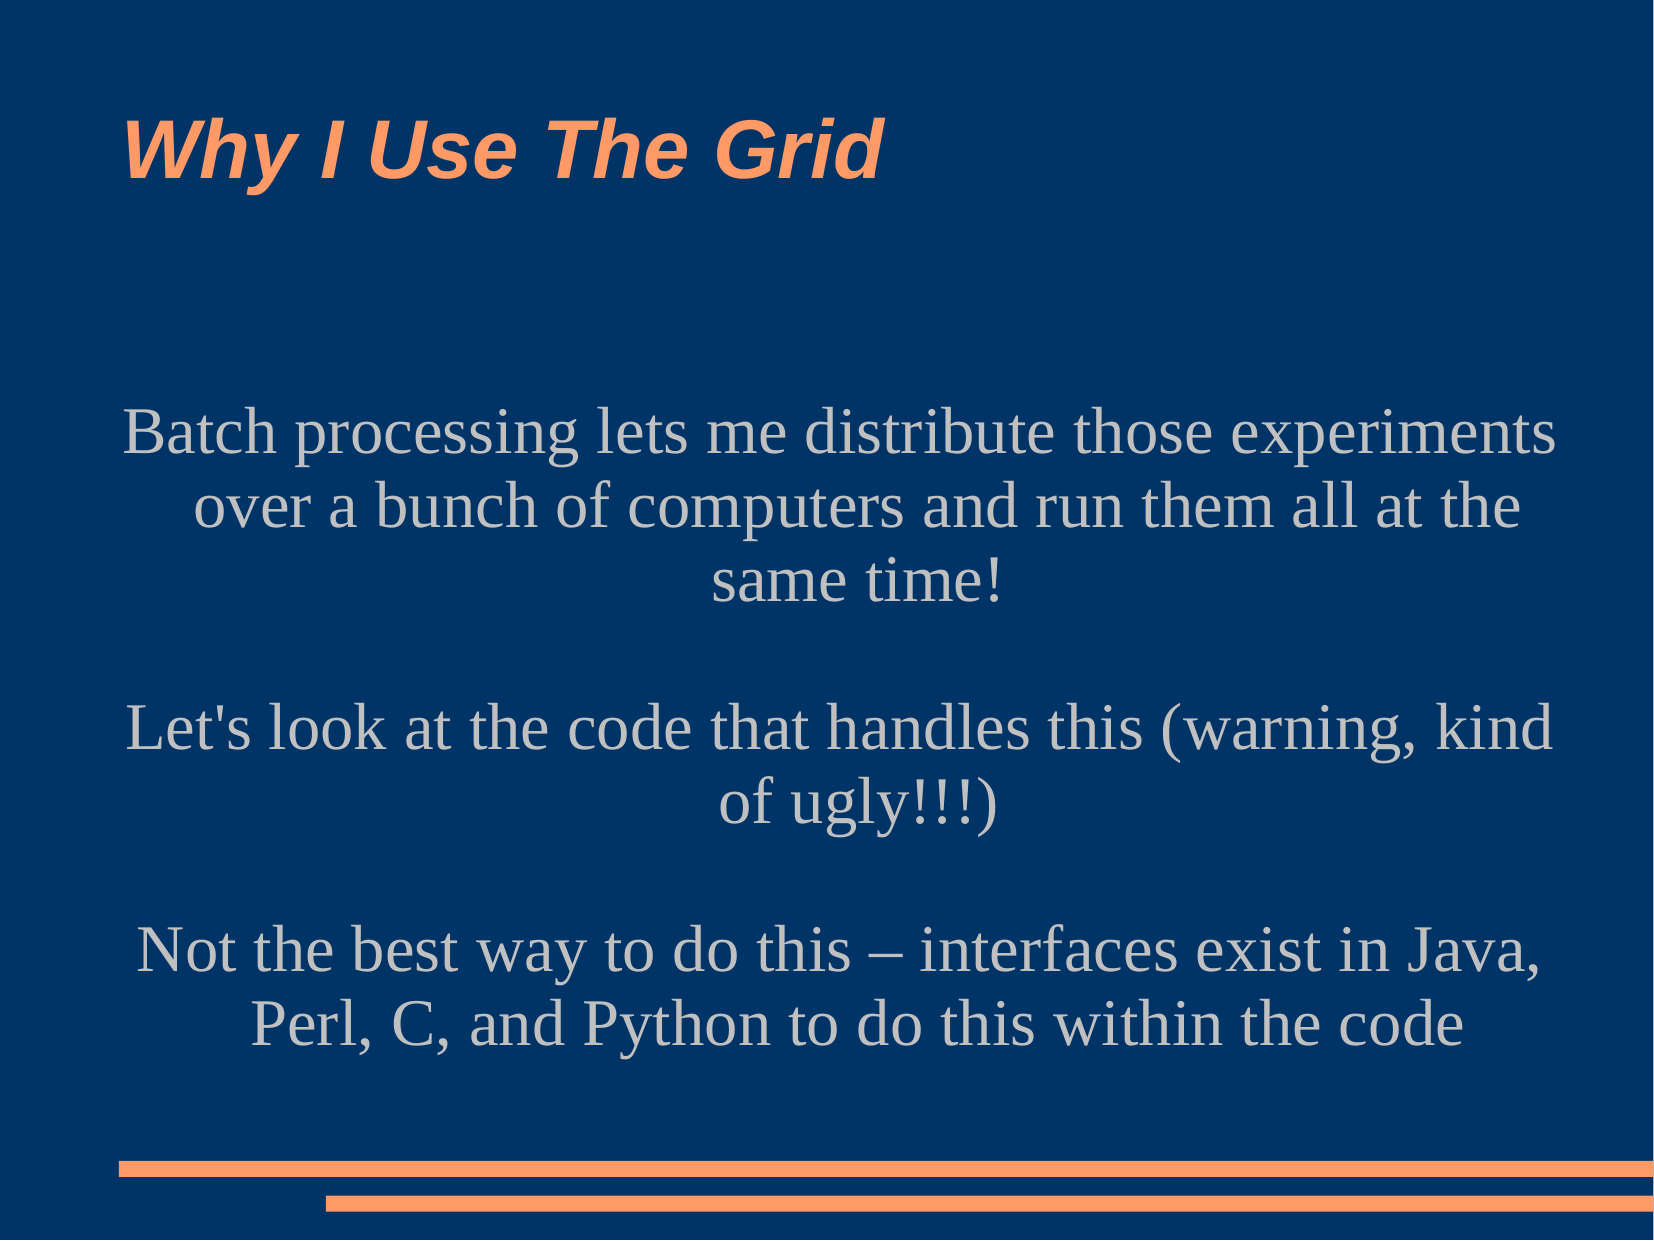

# Why I Use The Grid
Batch processing lets me distribute those experiments over a bunch of computers and run them all at the same time!
Let's look at the code that handles this (warning, kind of ugly!!!)
Not the best way to do this – interfaces exist in Java, Perl, C, and Python to do this within the code